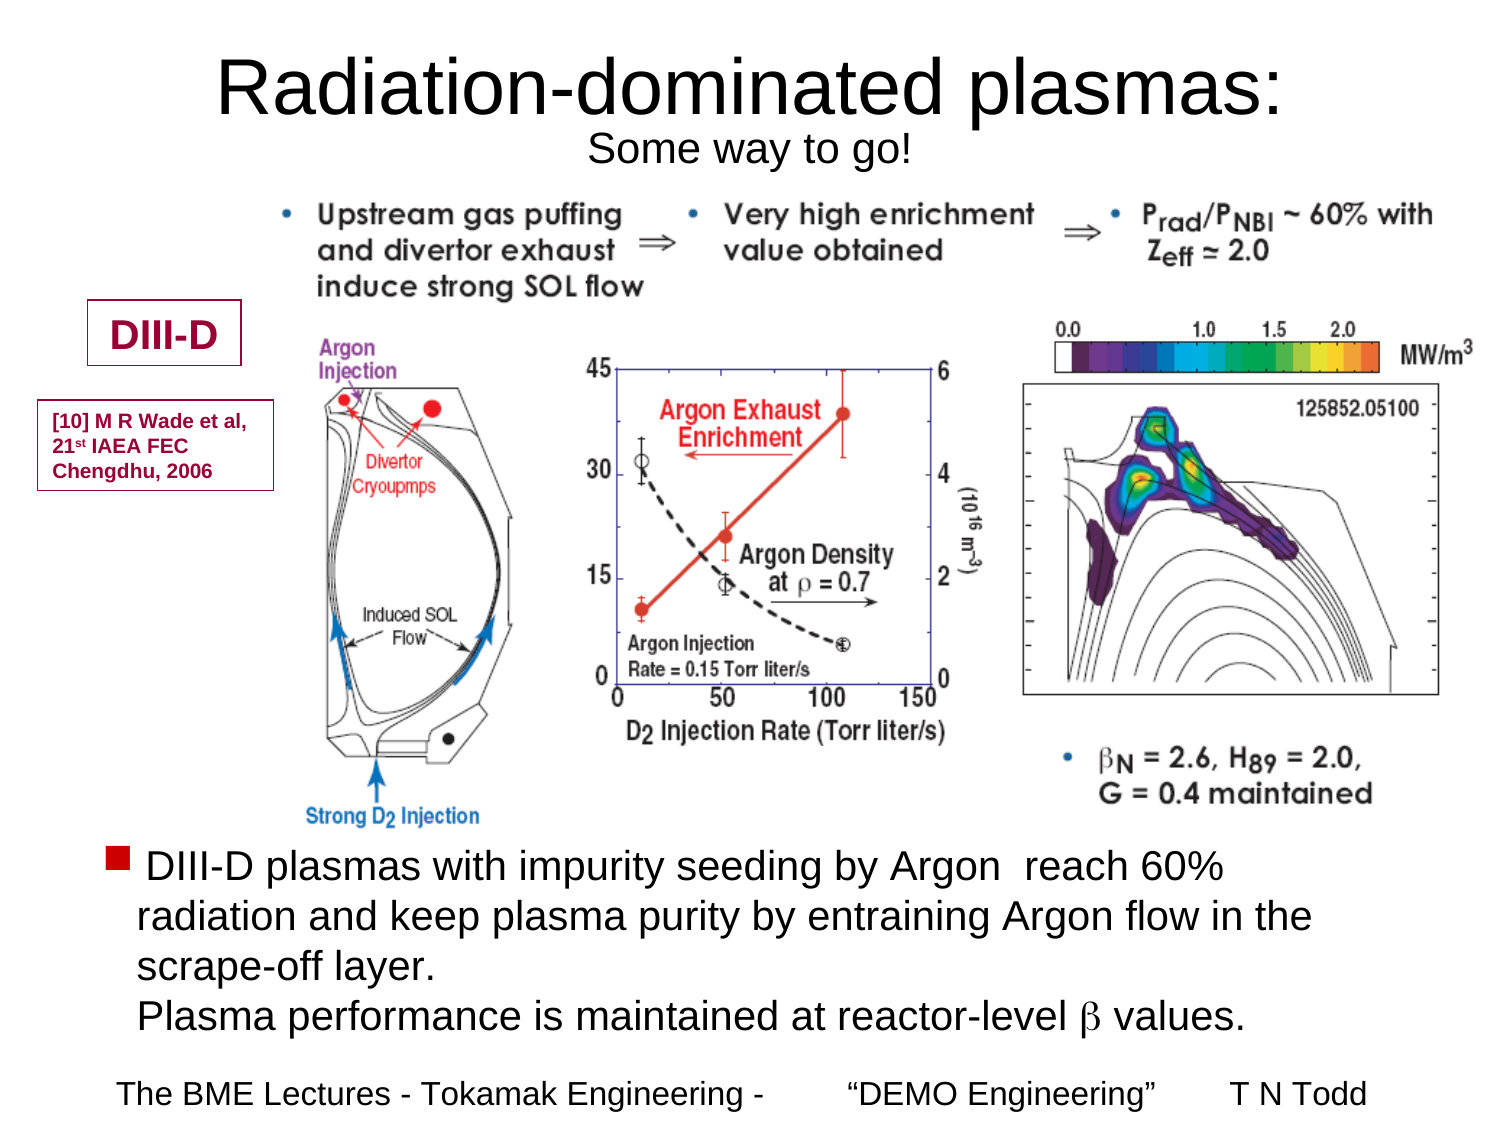

Radiation-dominated plasmas:
Some way to go!
DIII-D
[10] M R Wade et al, 21st IAEA FEC Chengdhu, 2006
 DIII-D plasmas with impurity seeding by Argon reach 60%
 radiation and keep plasma purity by entraining Argon flow in the
 scrape-off layer.
 Plasma performance is maintained at reactor-level  values.